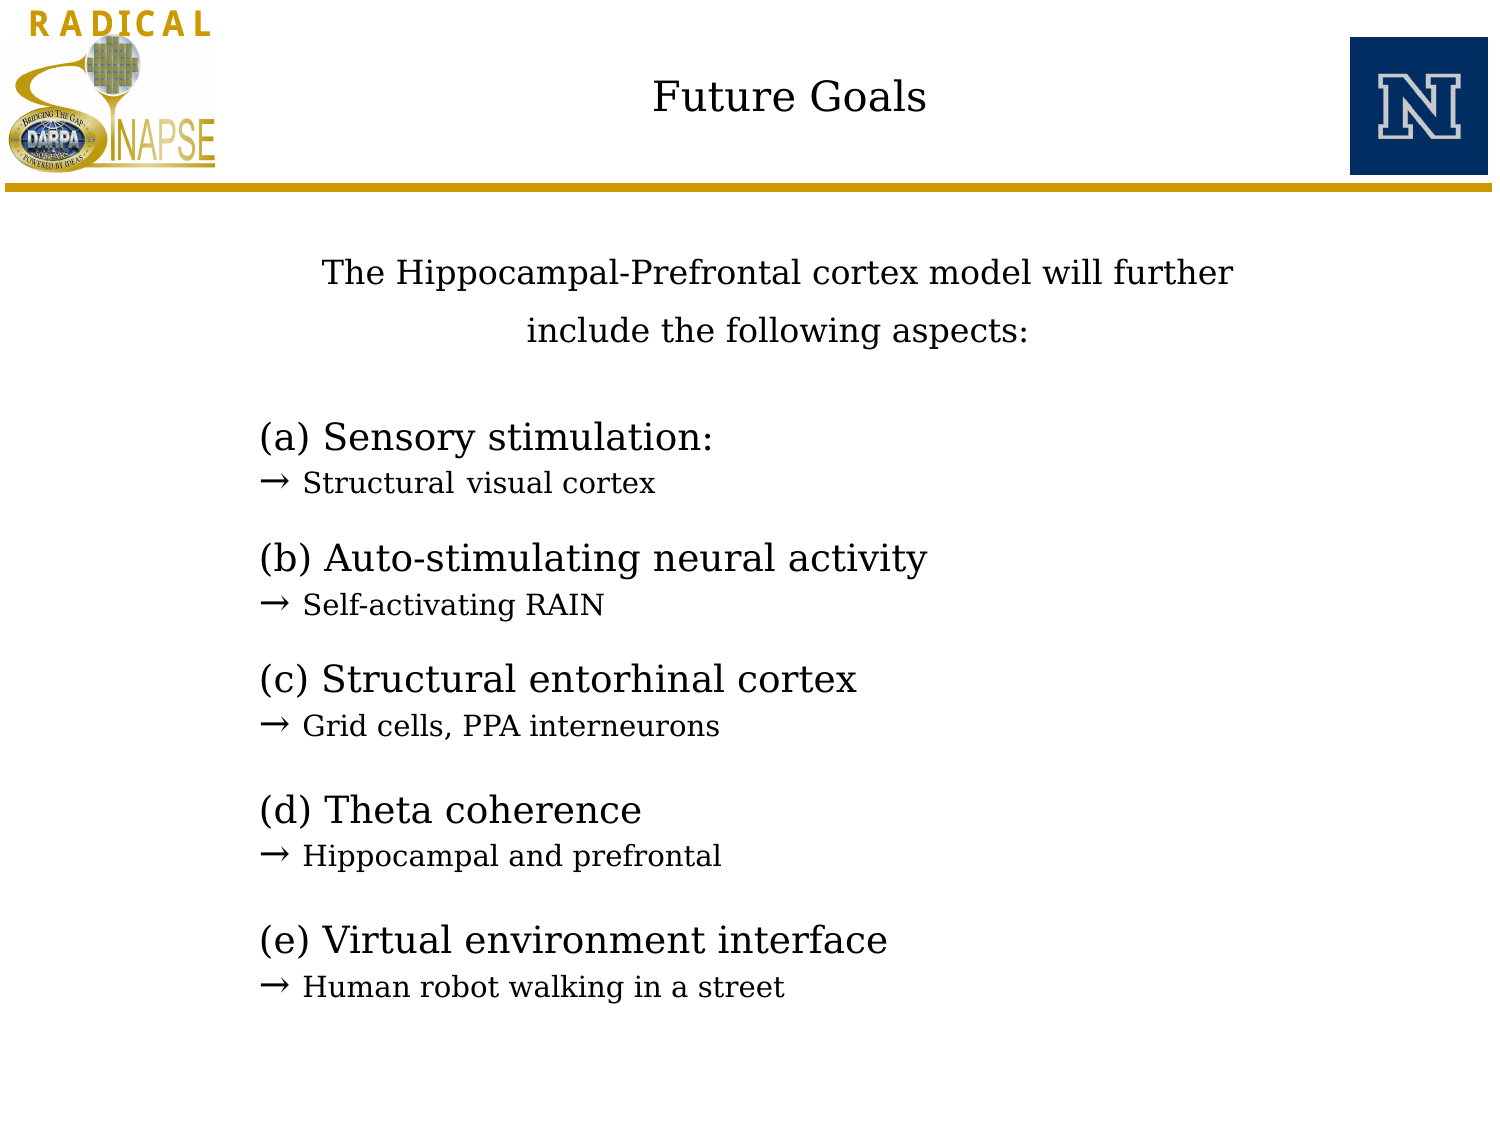

Future Goals
The Hippocampal-Prefrontal cortex model will further include the following aspects:
(a) Sensory stimulation:
→ Structural visual cortex
(b) Auto-stimulating neural activity
→ Self-activating RAIN
(c) Structural entorhinal cortex
→ Grid cells, PPA interneurons
(d) Theta coherence
→ Hippocampal and prefrontal
(e) Virtual environment interface
→ Human robot walking in a street